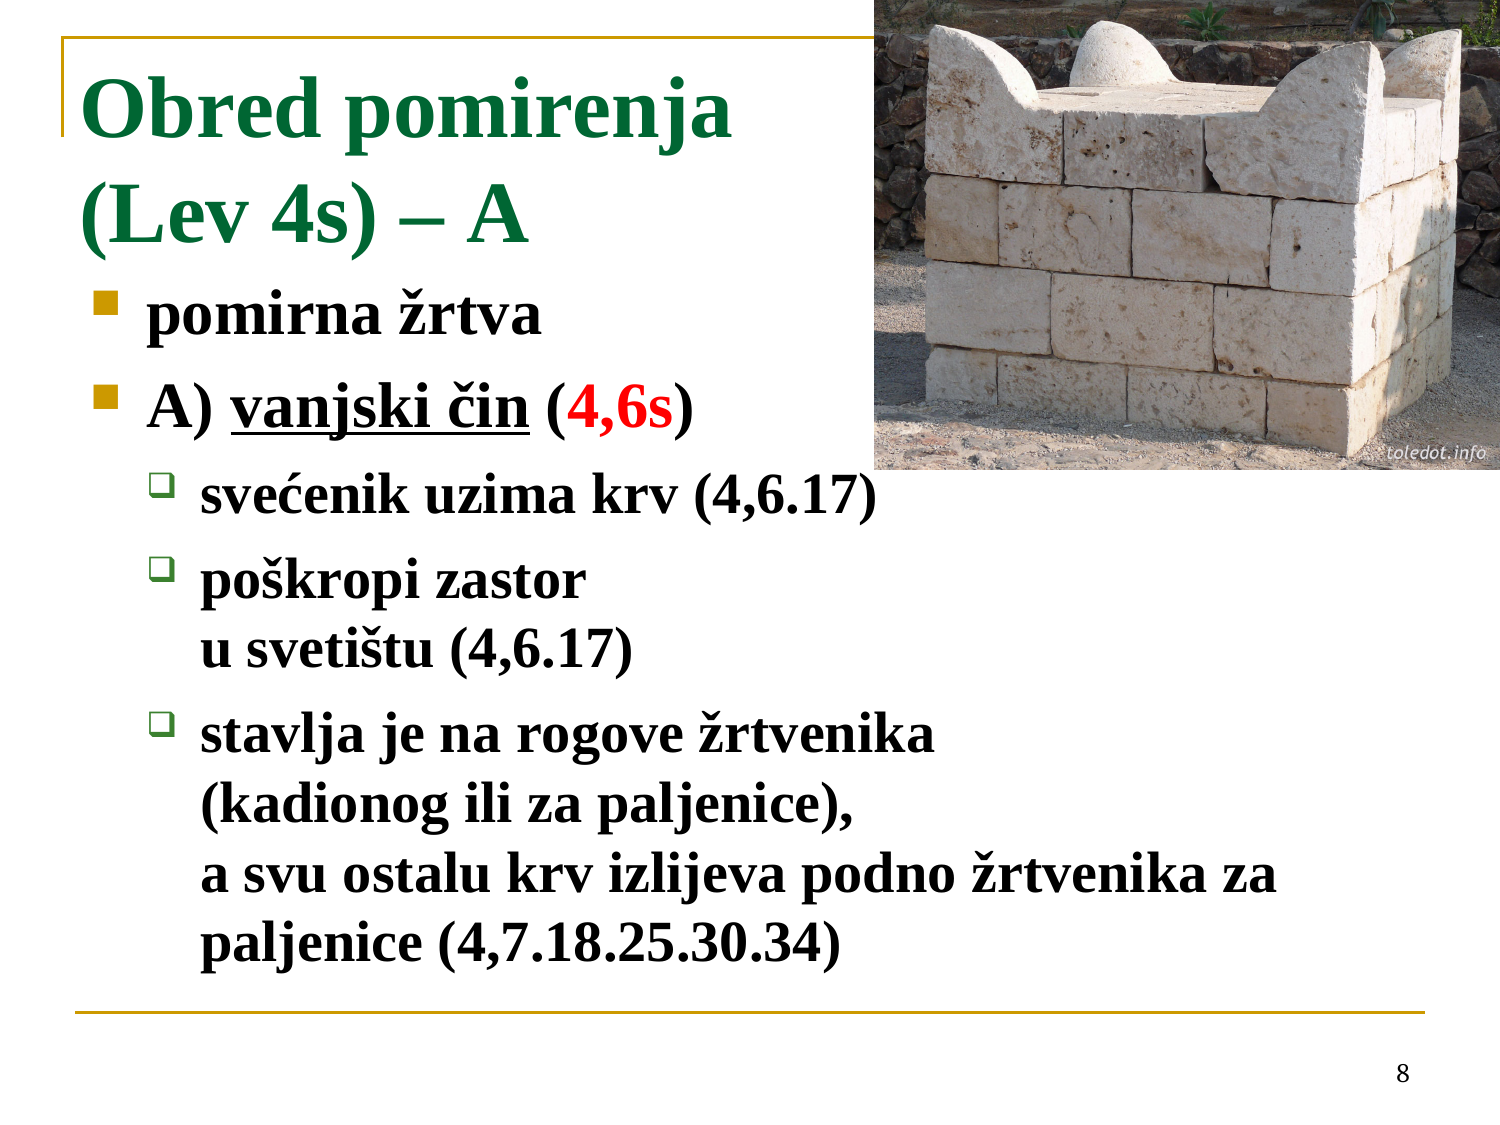

# Obred pomirenja (Lev 4s) – A
pomirna žrtva
A) vanjski čin (4,6s)
svećenik uzima krv (4,6.17)
poškropi zastor
u svetištu (4,6.17)
stavlja je na rogove žrtvenika
(kadionog ili za paljenice),
a svu ostalu krv izlijeva podno žrtvenika za paljenice (4,7.18.25.30.34)